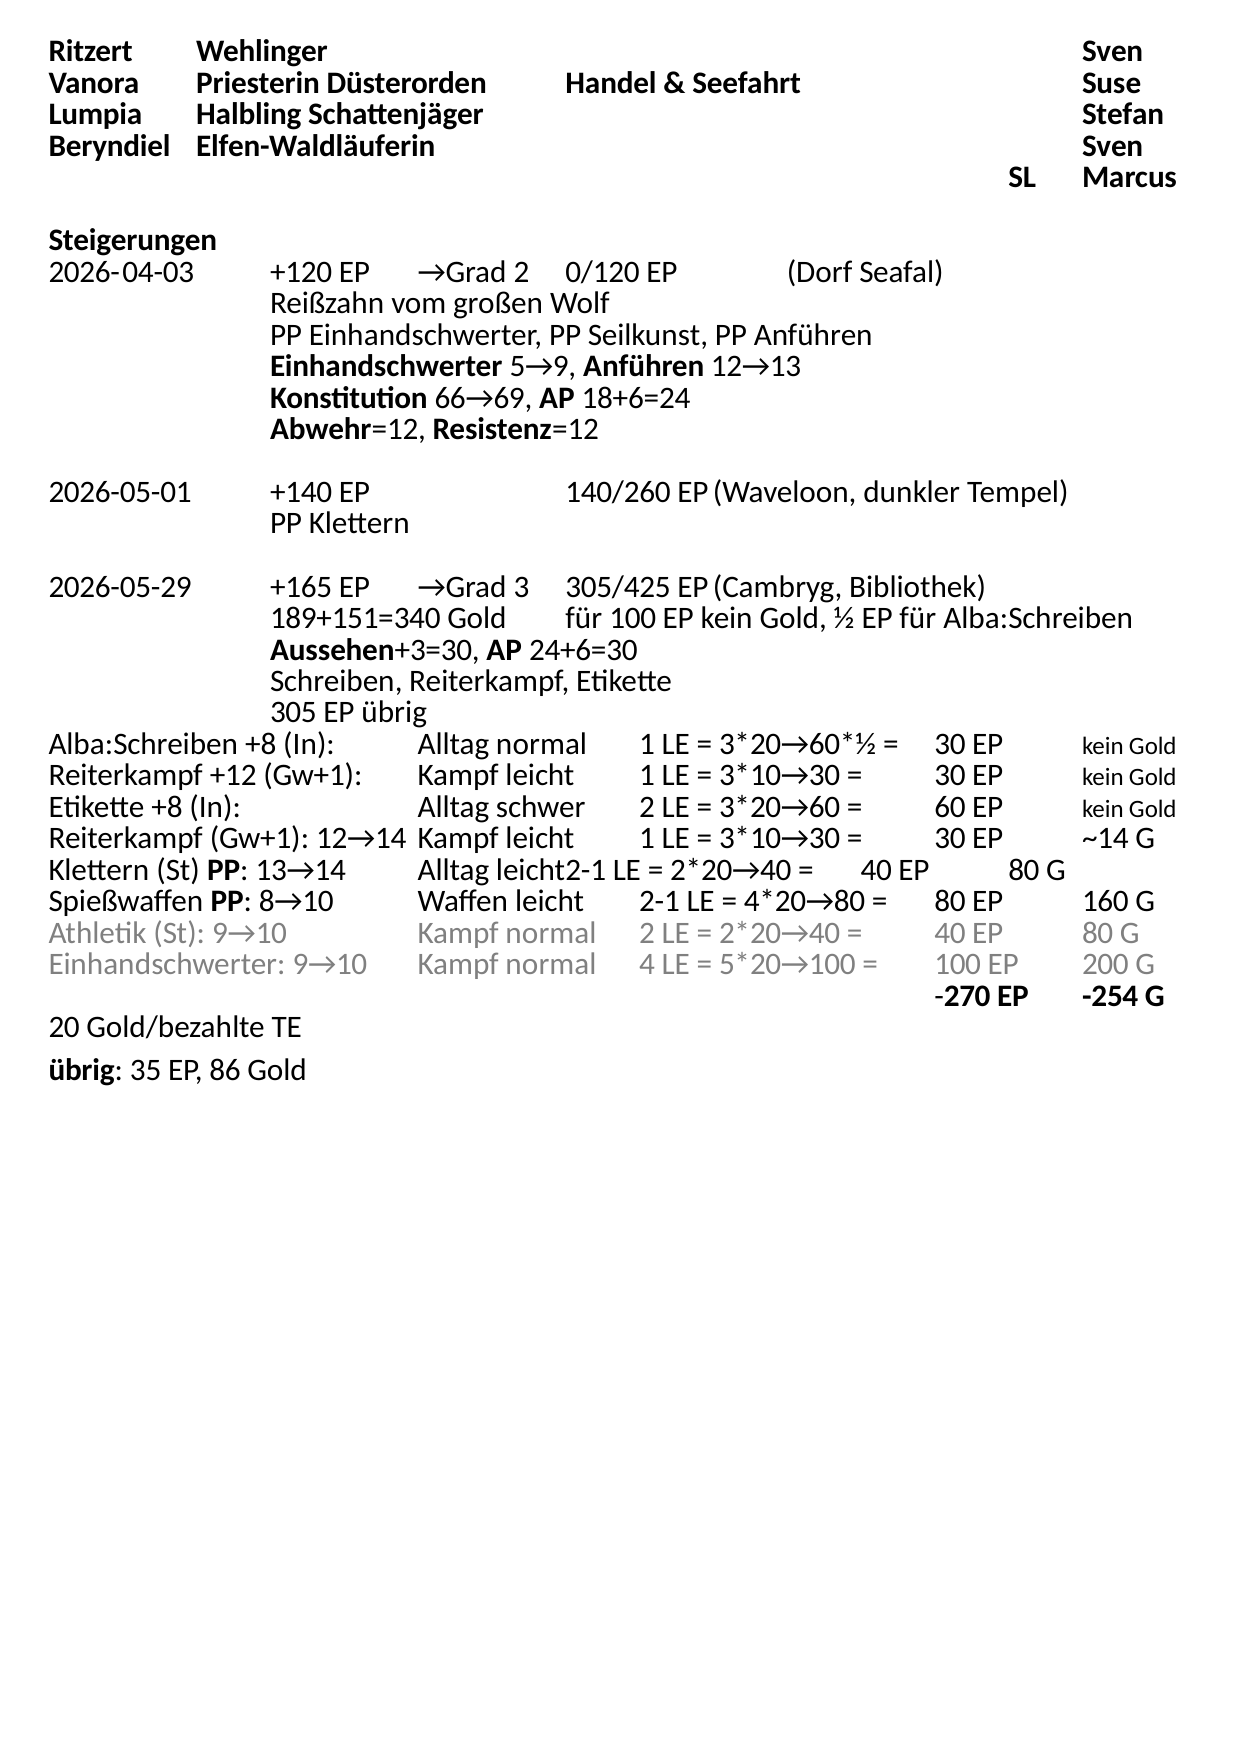

Ritzert	Wehlinger											Sven
Vanora	Priesterin Düsterorden		Handel & Seefahrt				Suse
Lumpia	Halbling Schattenjäger									Stefan
Beryndiel	Elfen-Waldläuferin									Sven
													SL	Marcus
Steigerungen
2026-	04-03		+120 EP	→Grad 2	0/120 EP		(Dorf Seafal)
			Reißzahn vom großen Wolf
			PP Einhandschwerter, PP Seilkunst, PP Anführen
			Einhandschwerter 5→9, Anführen 12→13
			Konstitution 66→69, AP 18+6=24
			Abwehr=12, Resistenz=12
2026-05-01		+140 EP			140/260 EP	(Waveloon, dunkler Tempel)
			PP Klettern
2026-05-29		+165 EP	→Grad 3	305/425 EP	(Cambryg, Bibliothek)
			189+151=340 Gold	für 100 EP kein Gold, ½ EP für Alba:Schreiben
			Aussehen+3=30, AP 24+6=30
			Schreiben, Reiterkampf, Etikette
			305 EP übrig
Alba:Schreiben +8 (In):		Alltag normal	1 LE = 3*20→60*½ =	30 EP		kein Gold
Reiterkampf +12 (Gw+1):	Kampf leicht	1 LE = 3*10→30 =	30 EP		kein Gold
Etikette +8 (In):			Alltag schwer	2 LE = 3*20→60 = 	60 EP		kein Gold
Reiterkampf (Gw+1): 12→14	Kampf leicht	1 LE = 3*10→30 = 	30 EP		~14 G
Klettern (St) PP: 13→14	Alltag leicht	2-1 LE = 2*20→40 = 	40 EP		80 G
Spießwaffen PP: 8→10		Waffen leicht	2-1 LE = 4*20→80 =	80 EP		160 G
Athletik (St): 9→10		Kampf normal	2 LE = 2*20→40 =	40 EP		80 G
Einhandschwerter: 9→10	Kampf normal	4 LE = 5*20→100 =	100 EP	200 G
												-270 EP	-254 G
20 Gold/bezahlte TE
übrig: 35 EP, 86 Gold